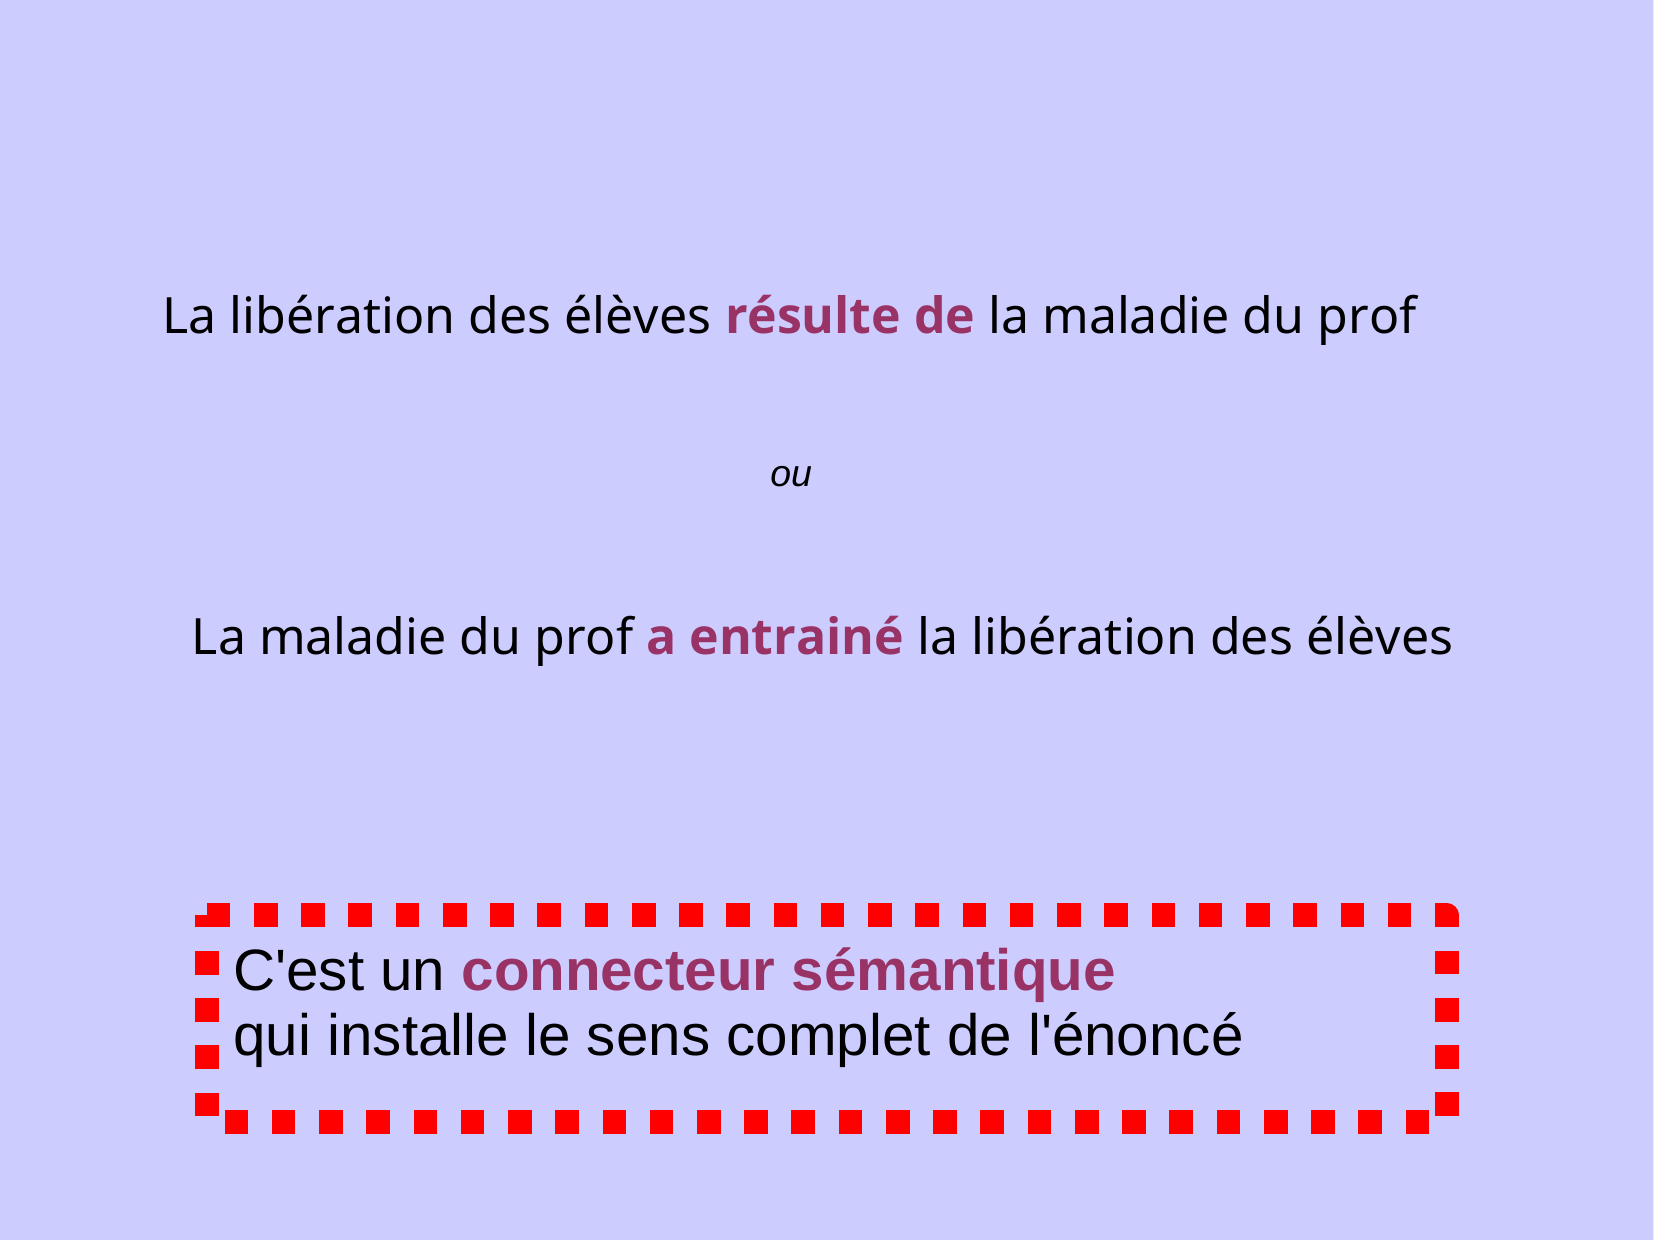

La libération des élèves résulte de la maladie du prof
ou
La maladie du prof a entrainé la libération des élèves
C'est un connecteur sémantique
qui installe le sens complet de l'énoncé